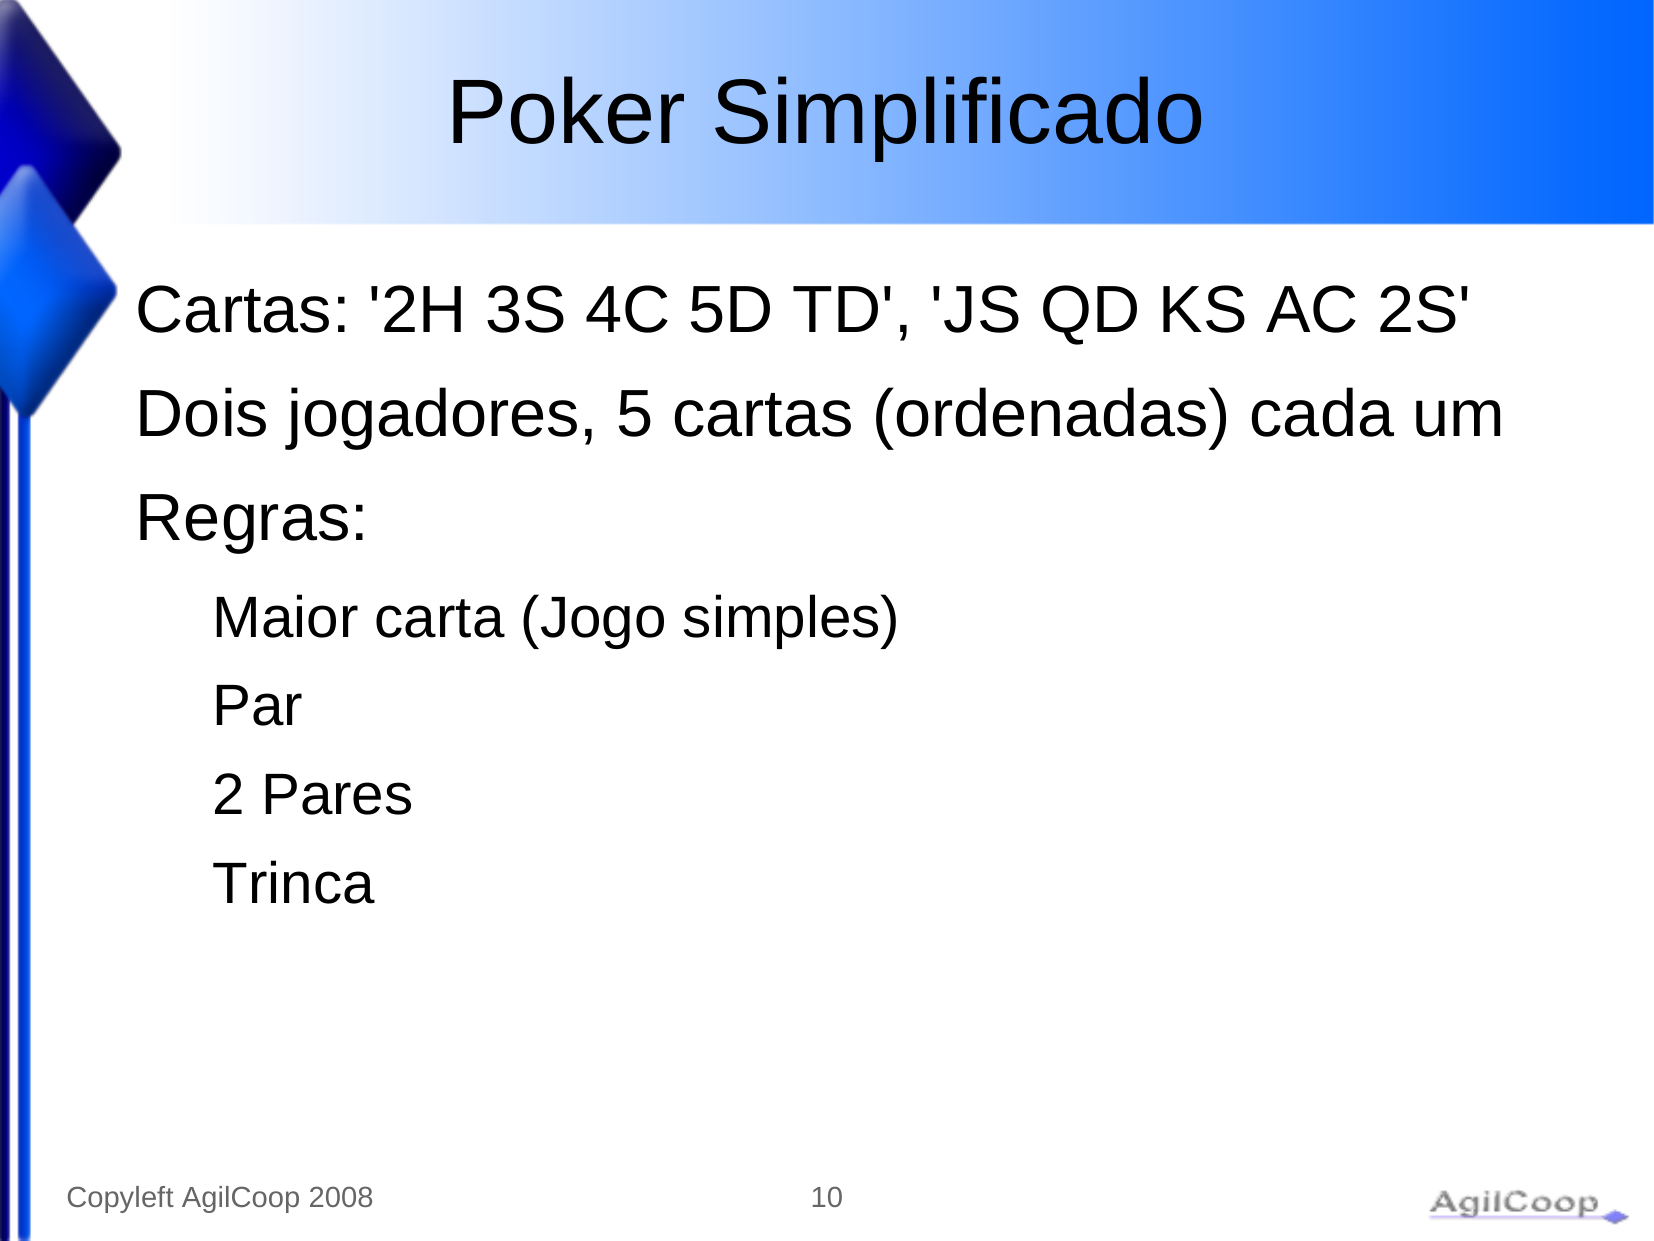

# Poker Simplificado
Cartas: '2H 3S 4C 5D TD', 'JS QD KS AC 2S'
Dois jogadores, 5 cartas (ordenadas) cada um
Regras:
Maior carta (Jogo simples)
Par
2 Pares
Trinca
Copyleft AgilCoop 2008
10